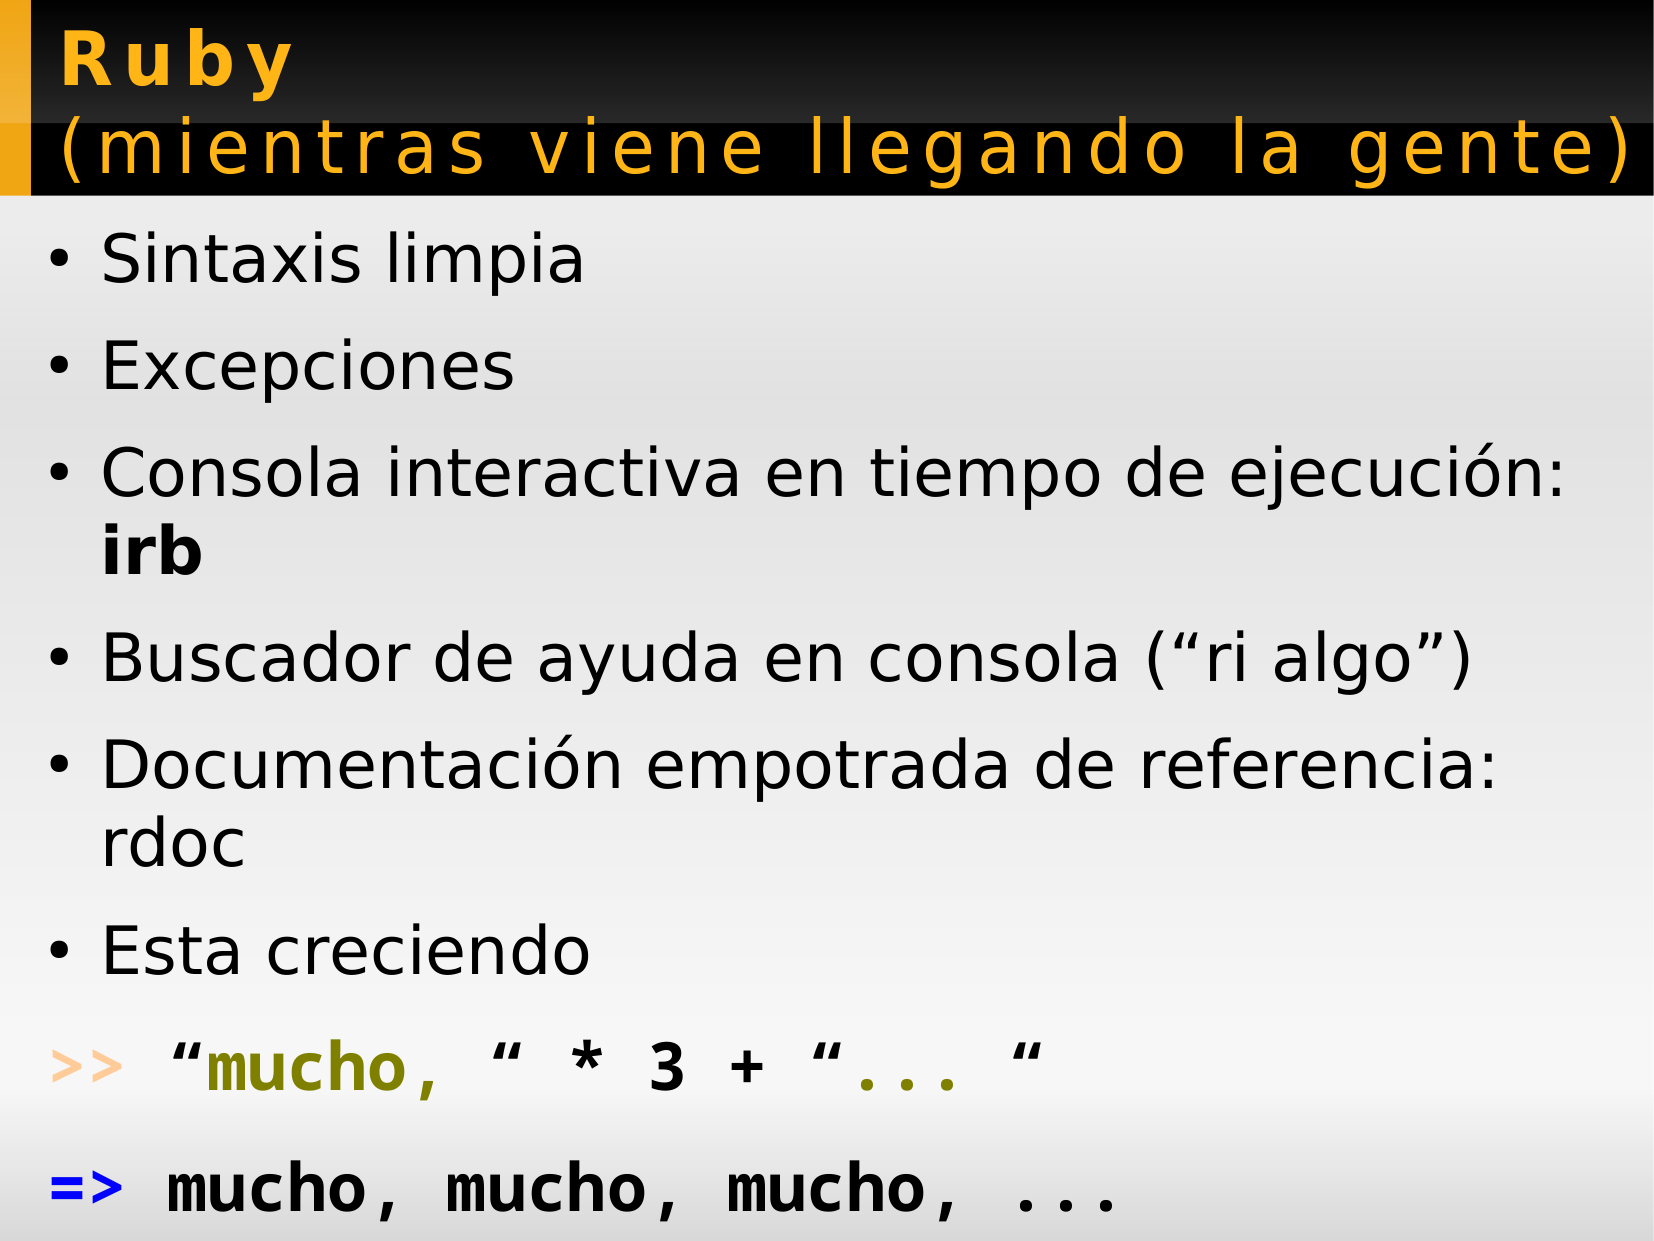

# Ruby (mientras viene llegando la gente)
Sintaxis limpia
Excepciones
Consola interactiva en tiempo de ejecución: irb
Buscador de ayuda en consola (“ri algo”)
Documentación empotrada de referencia: rdoc
Esta creciendo
>> “mucho, “ * 3 + “... “
=> mucho, mucho, mucho, ...